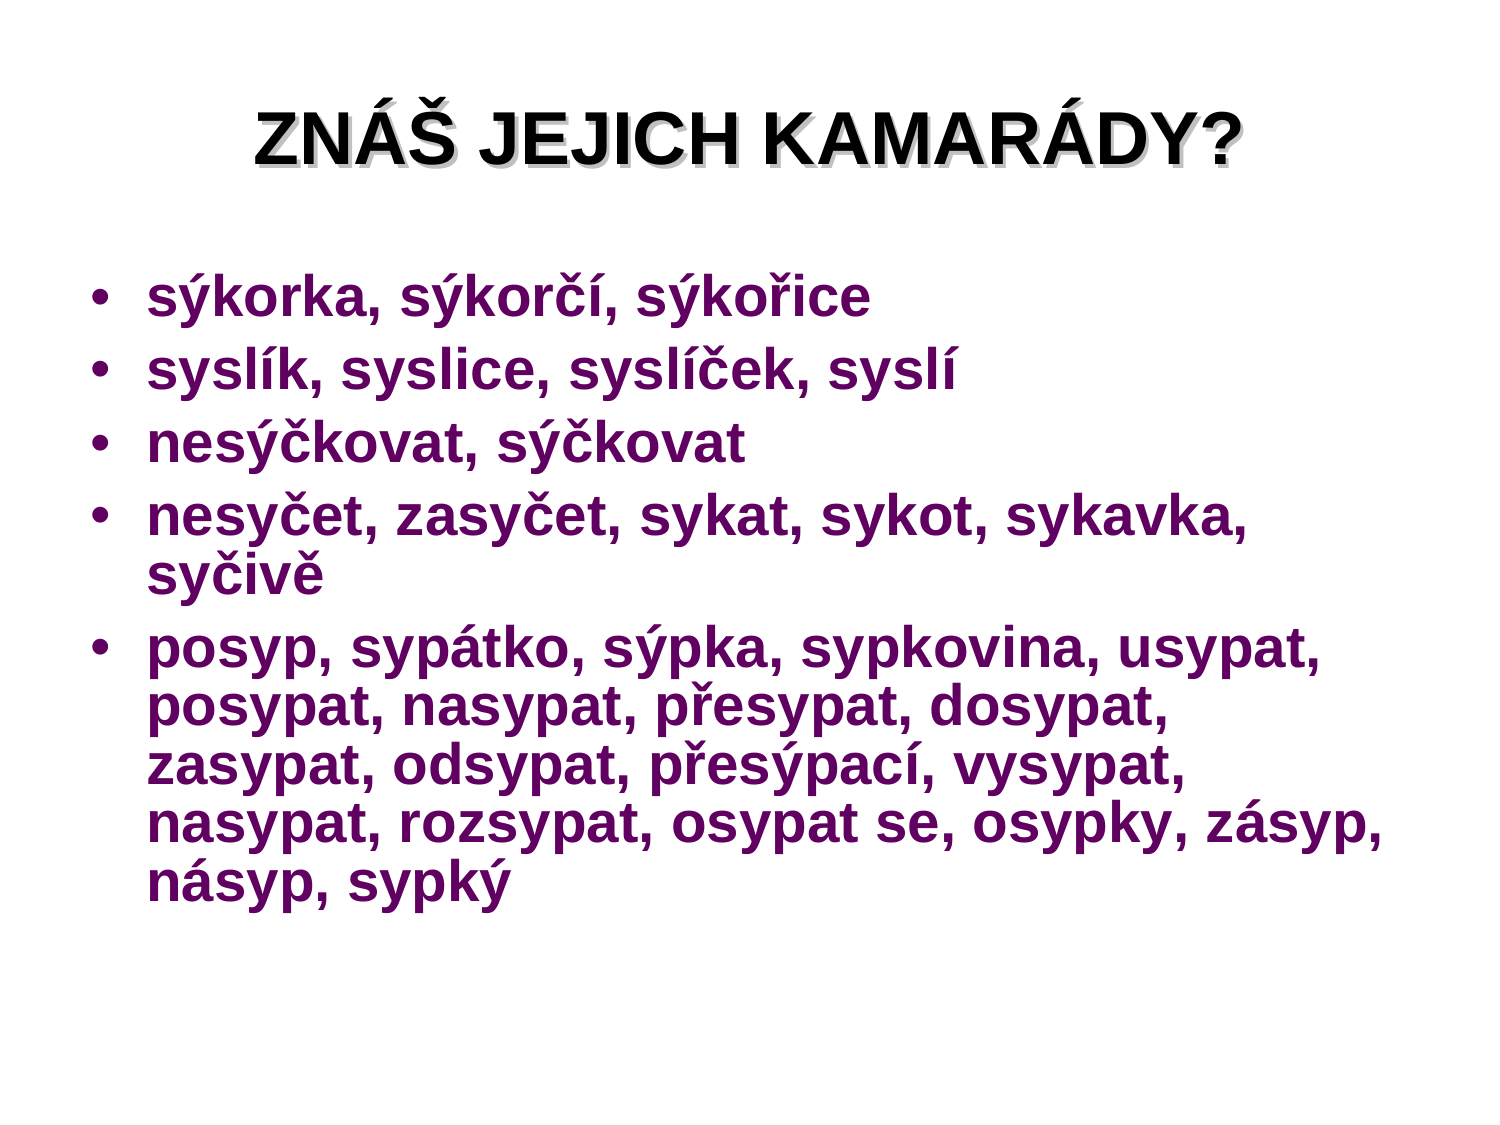

# ZNÁŠ JEJICH KAMARÁDY?
sýkorka, sýkorčí, sýkořice
syslík, syslice, syslíček, syslí
nesýčkovat, sýčkovat
nesyčet, zasyčet, sykat, sykot, sykavka, syčivě
posyp, sypátko, sýpka, sypkovina, usypat, posypat, nasypat, přesypat, dosypat, zasypat, odsypat, přesýpací, vysypat, nasypat, rozsypat, osypat se, osypky, zásyp, násyp, sypký